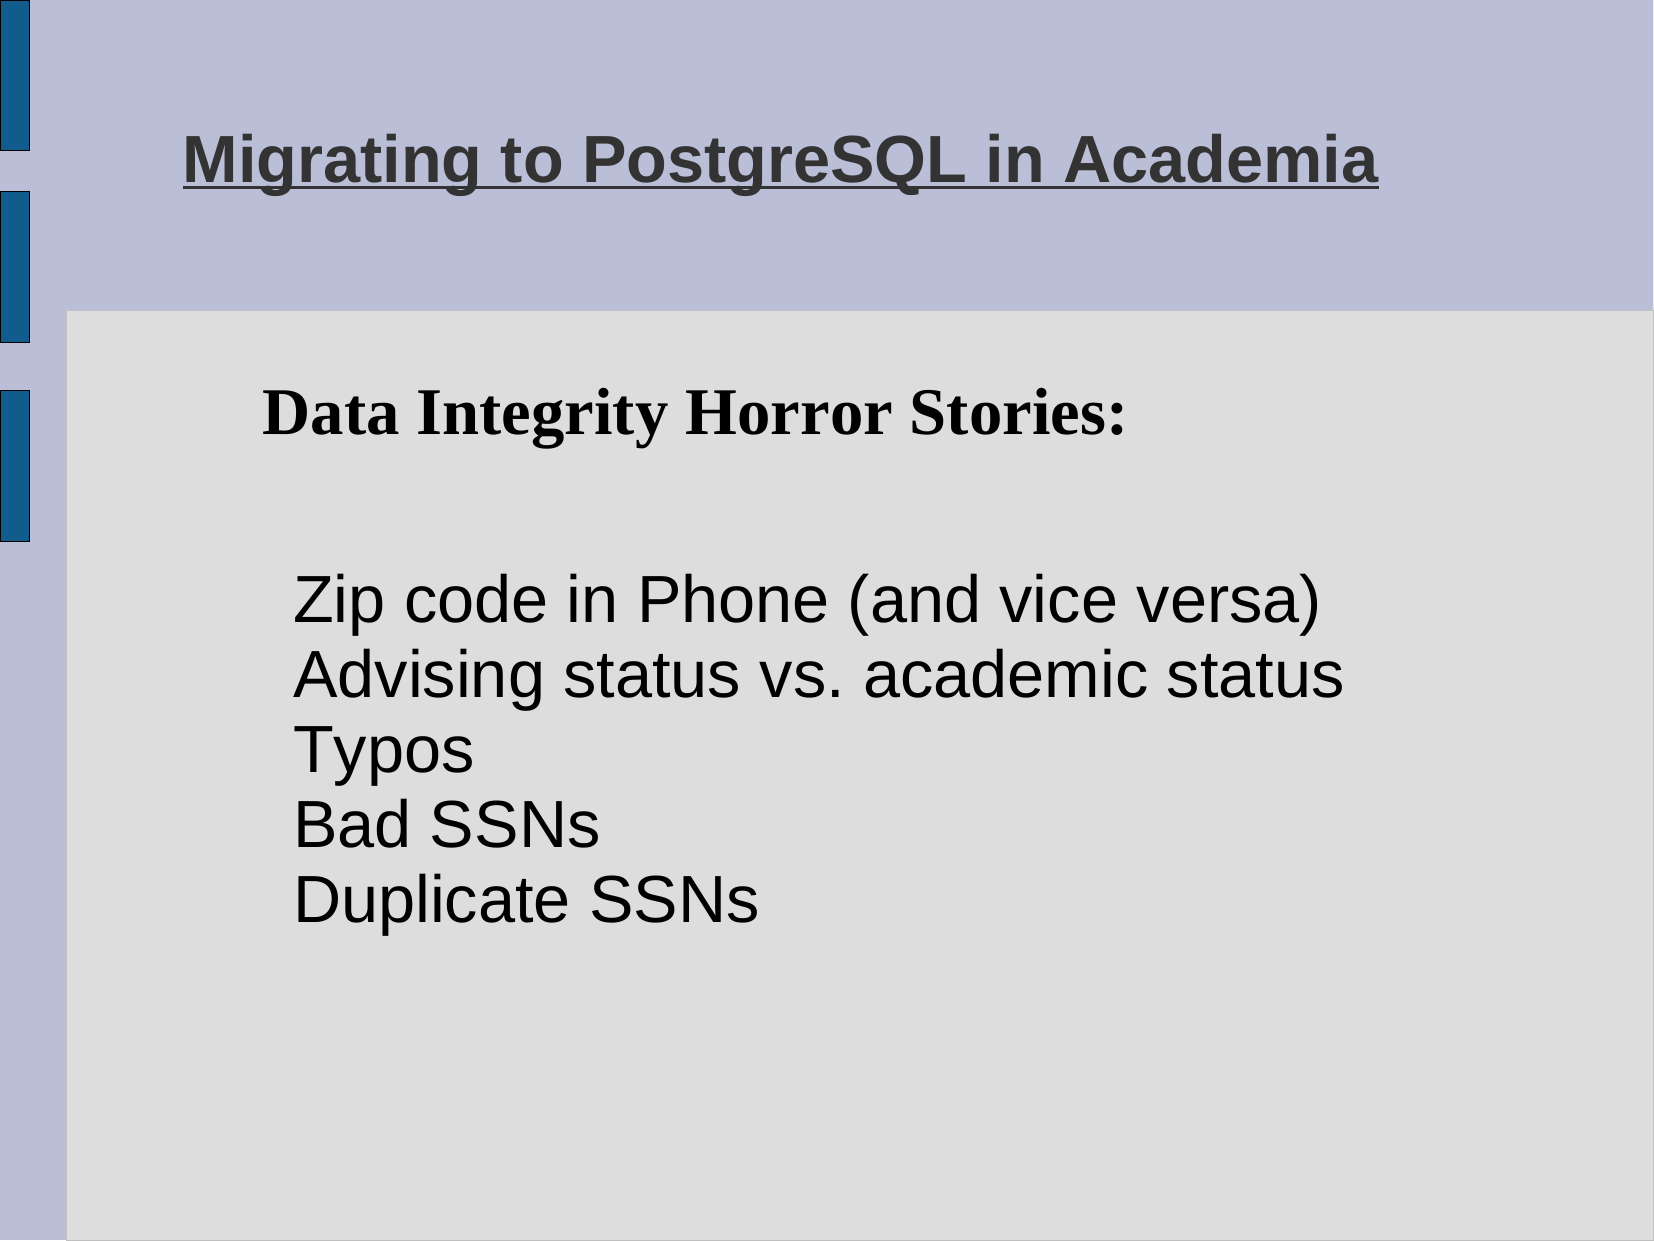

# Migrating to PostgreSQL in Academia
Data Integrity Horror Stories:
Zip code in Phone (and vice versa)
Advising status vs. academic status
Typos
Bad SSNs
Duplicate SSNs